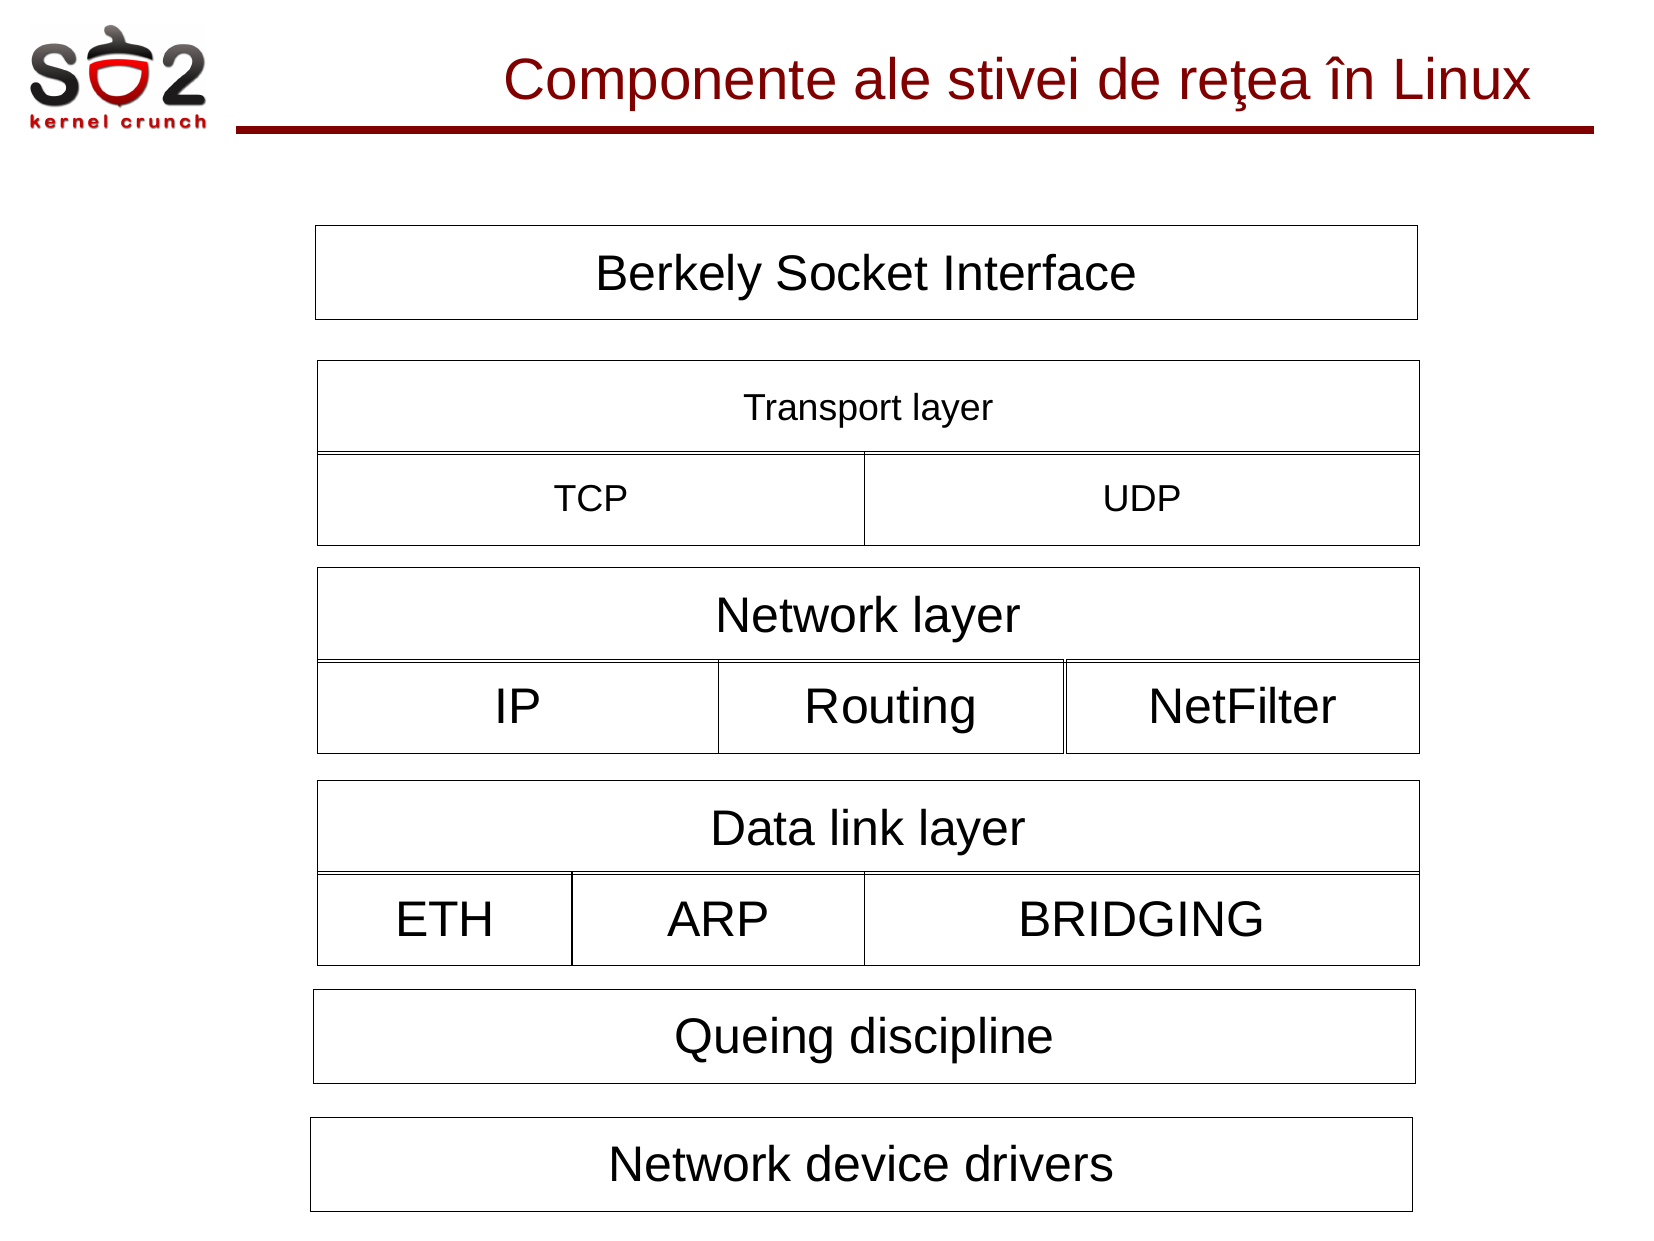

# Componente ale stivei de reţea în Linux
Berkely Socket Interface
Transport layer
TCP
UDP
Network layer
IP
Routing
NetFilter
Data link layer
ETH
ARP
BRIDGING
Queing discipline
Network device drivers